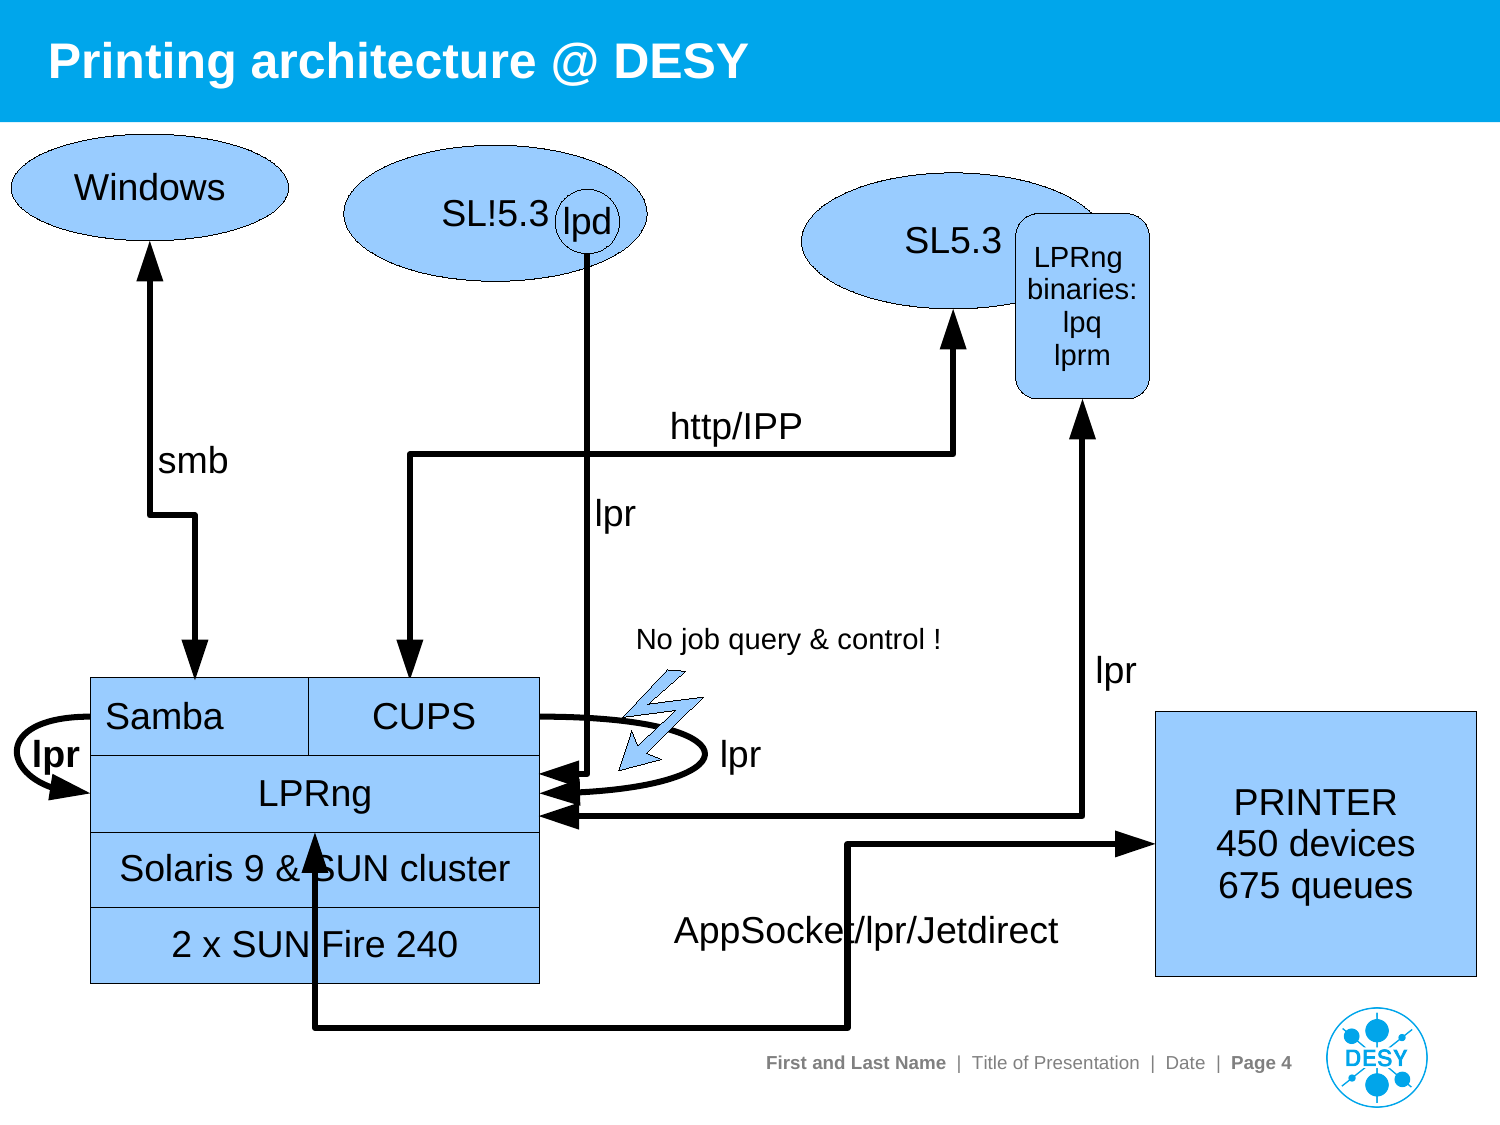

# Printing architecture @ DESY
Windows
SL!5.3
SL5.3
lpd
LPRng
binaries:
lpq
lprm
http/IPP
No job query & control !
lpr
Samba
CUPS
PRINTER
450 devices
675 queues
LPRng
Solaris 9 & SUN cluster
2 x SUN Fire 240